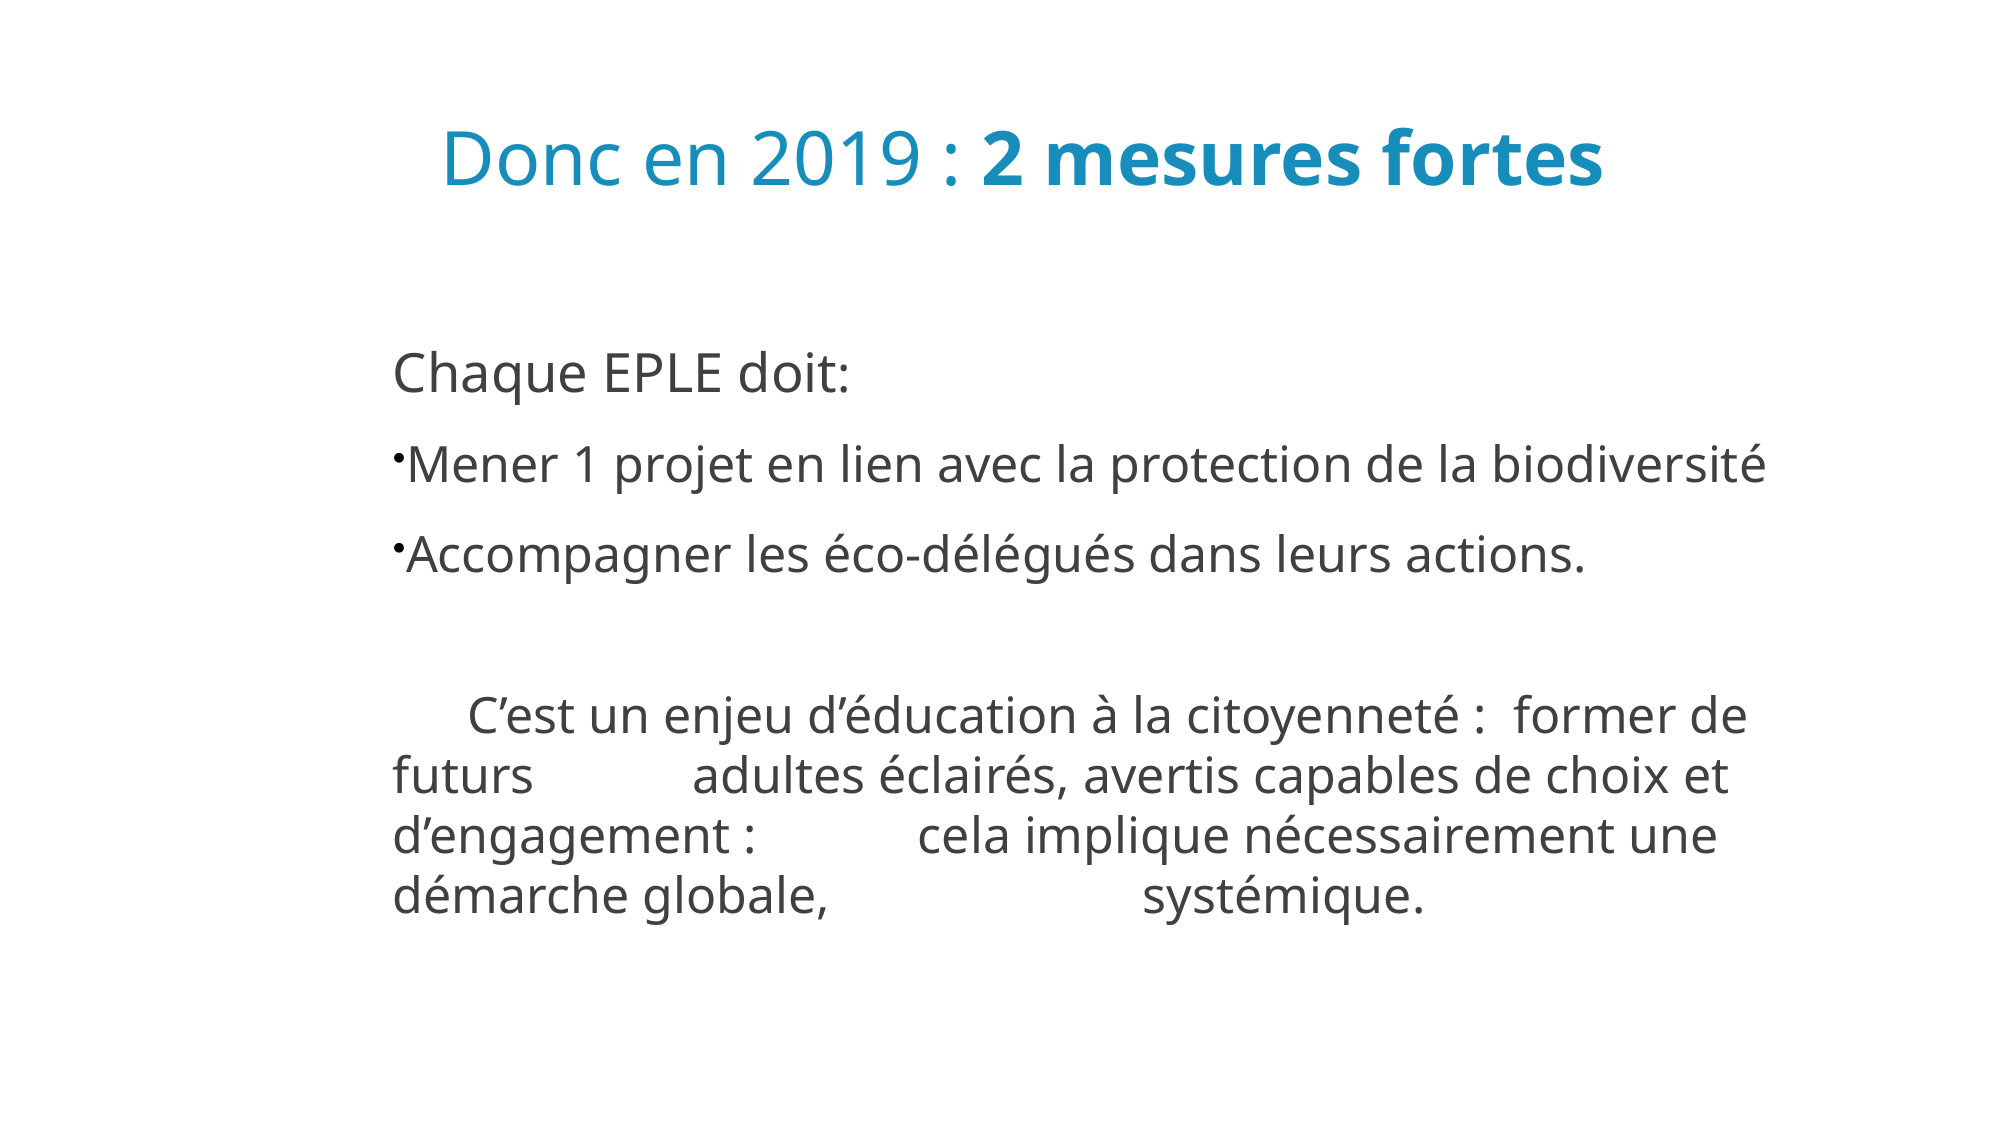

# Donc en 2019 : 2 mesures fortes
Chaque EPLE doit:
Mener 1 projet en lien avec la protection de la biodiversité
Accompagner les éco-délégués dans leurs actions.
 	C’est un enjeu d’éducation à la citoyenneté : former de futurs 		adultes éclairés, avertis capables de choix et d’engagement : 		cela implique nécessairement une démarche globale, 				systémique.